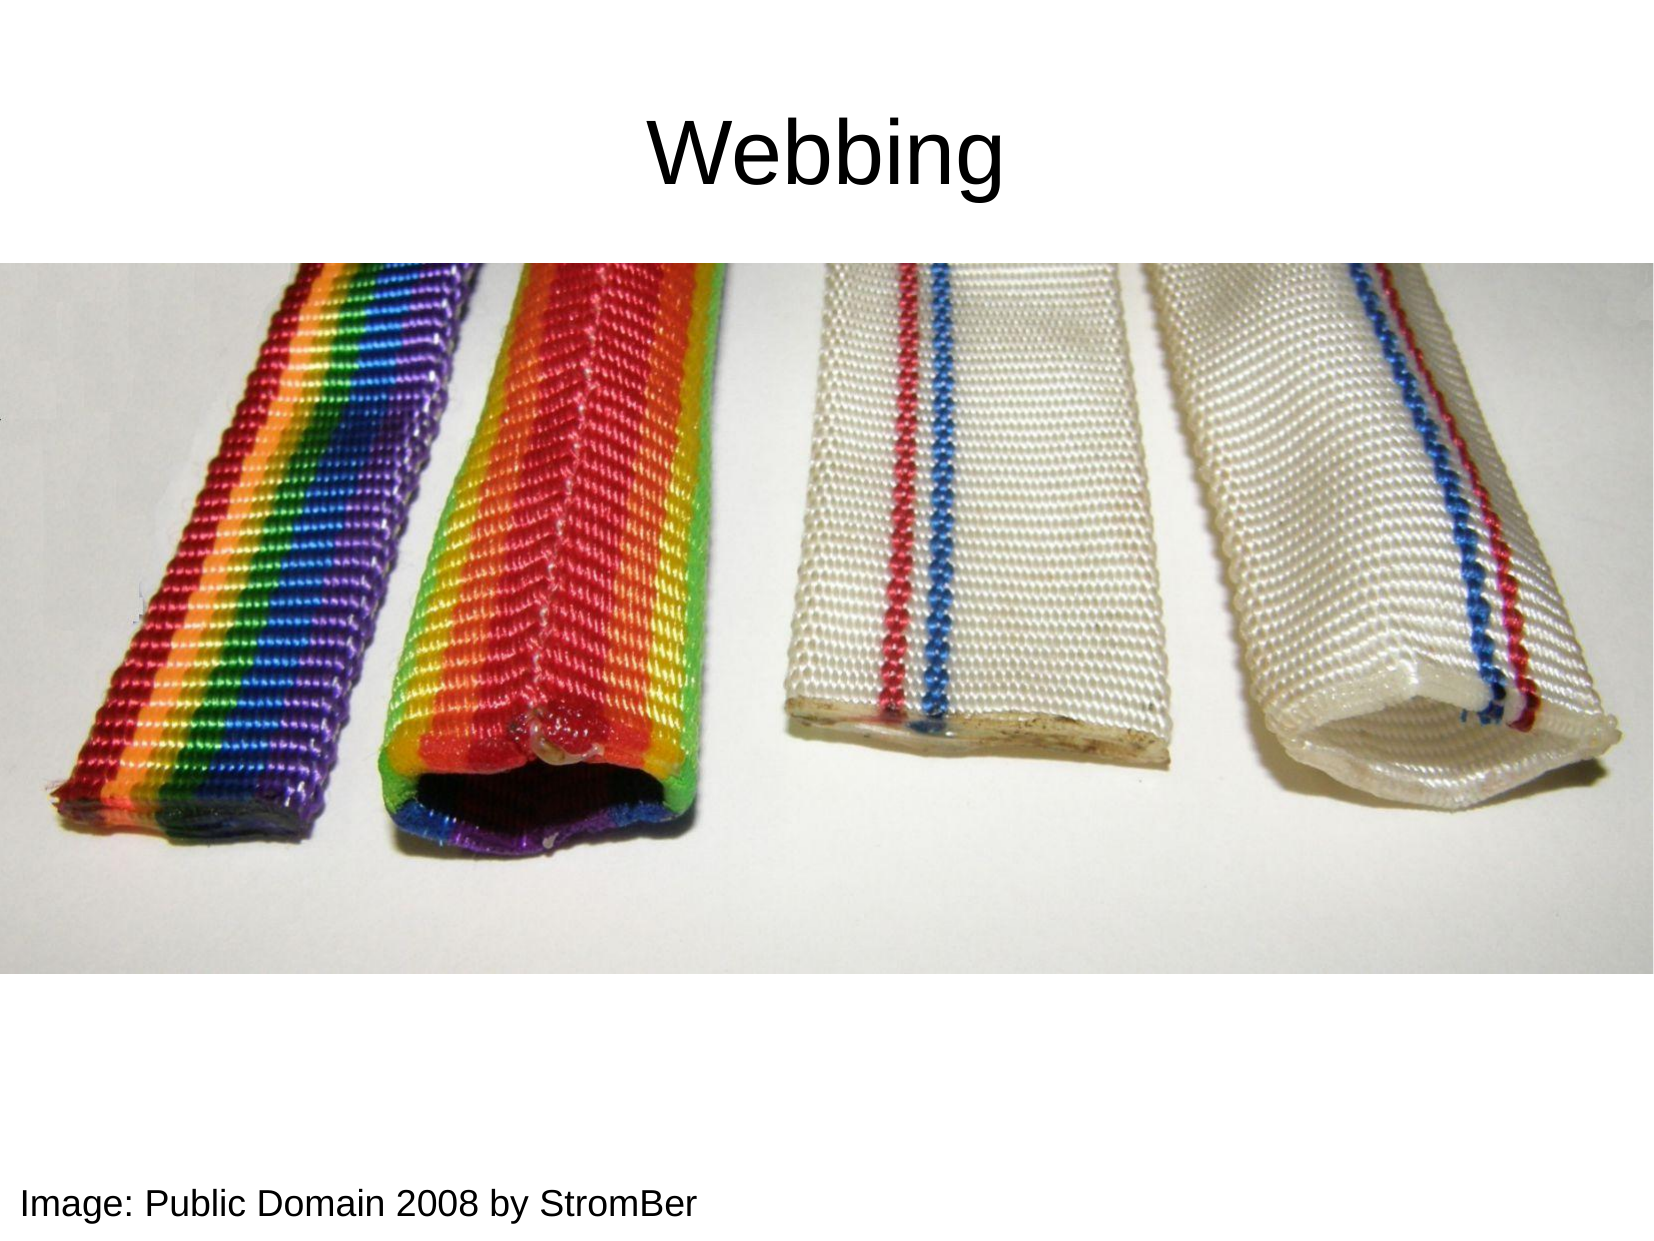

# Webbing
Image: Public Domain 2008 by StromBer